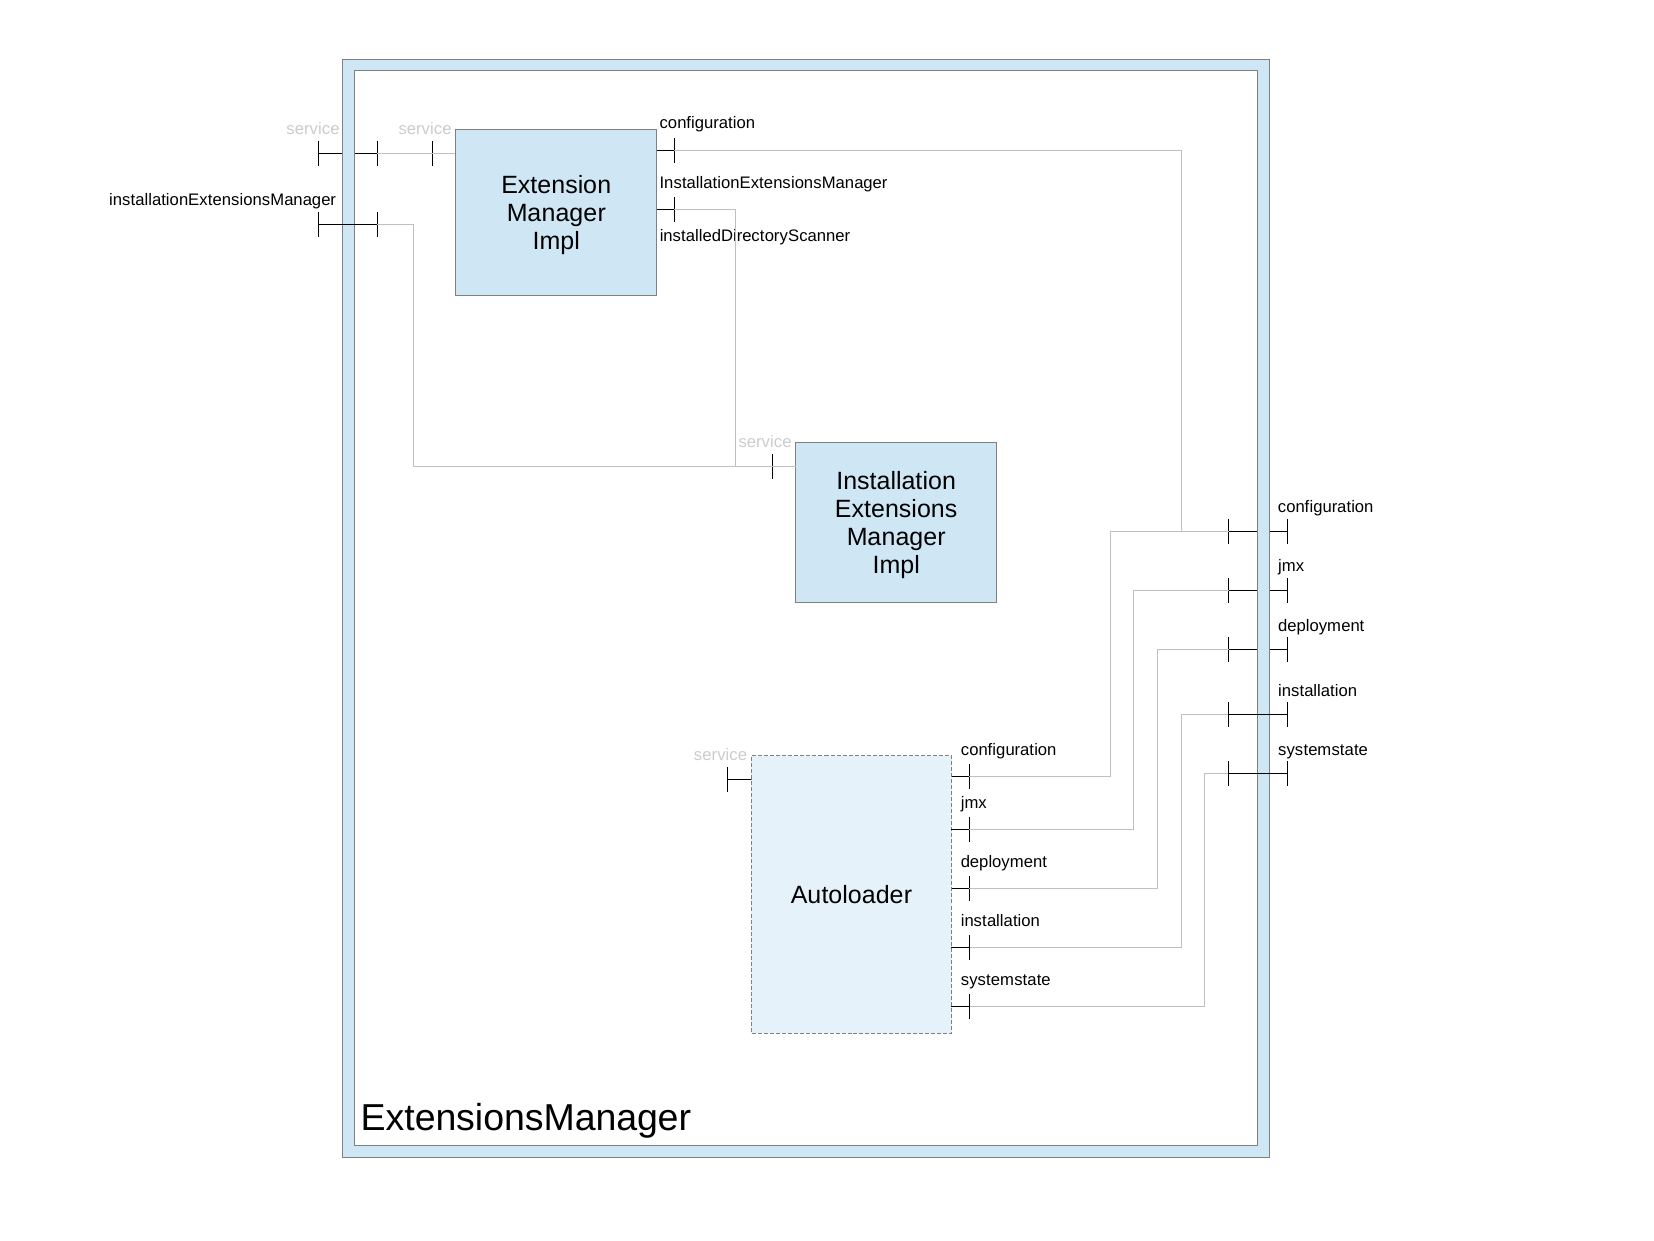

configuration
service
service
Extension
Manager
Impl
InstallationExtensionsManager
installationExtensionsManager
installedDirectoryScanner
service
Installation
Extensions
Manager
Impl
configuration
jmx
deployment
installation
configuration
systemstate
service
Autoloader
jmx
deployment
installation
systemstate
ExtensionsManager